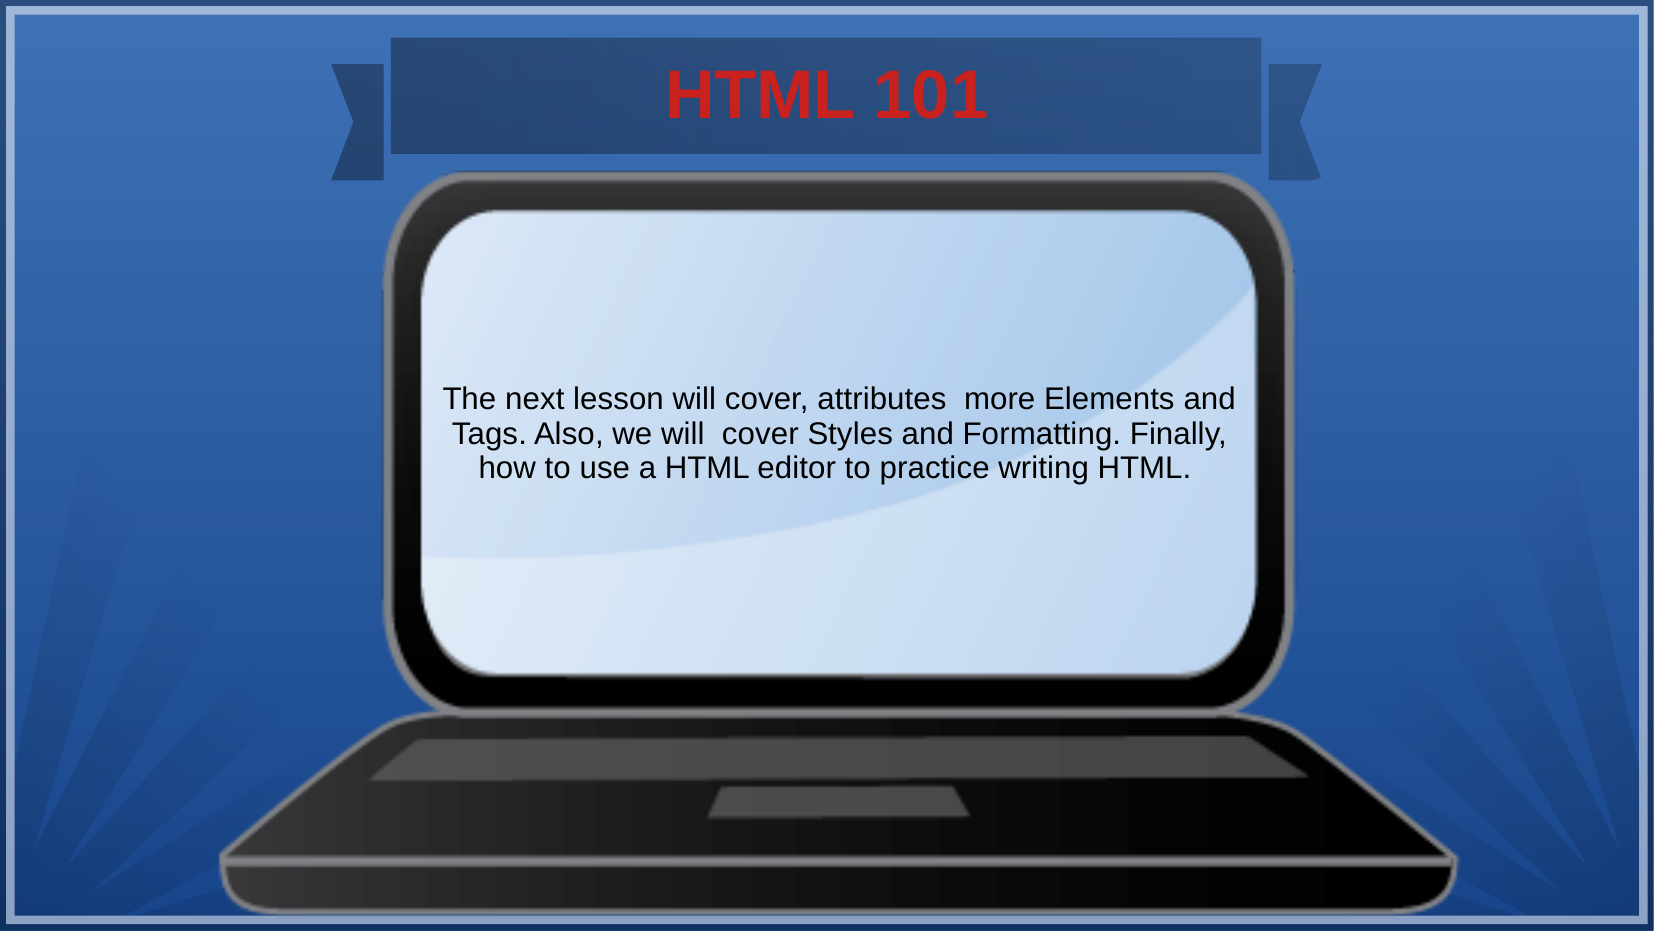

# HTML 101
The next lesson will cover, attributes more Elements and Tags. Also, we will cover Styles and Formatting. Finally, how to use a HTML editor to practice writing HTML.